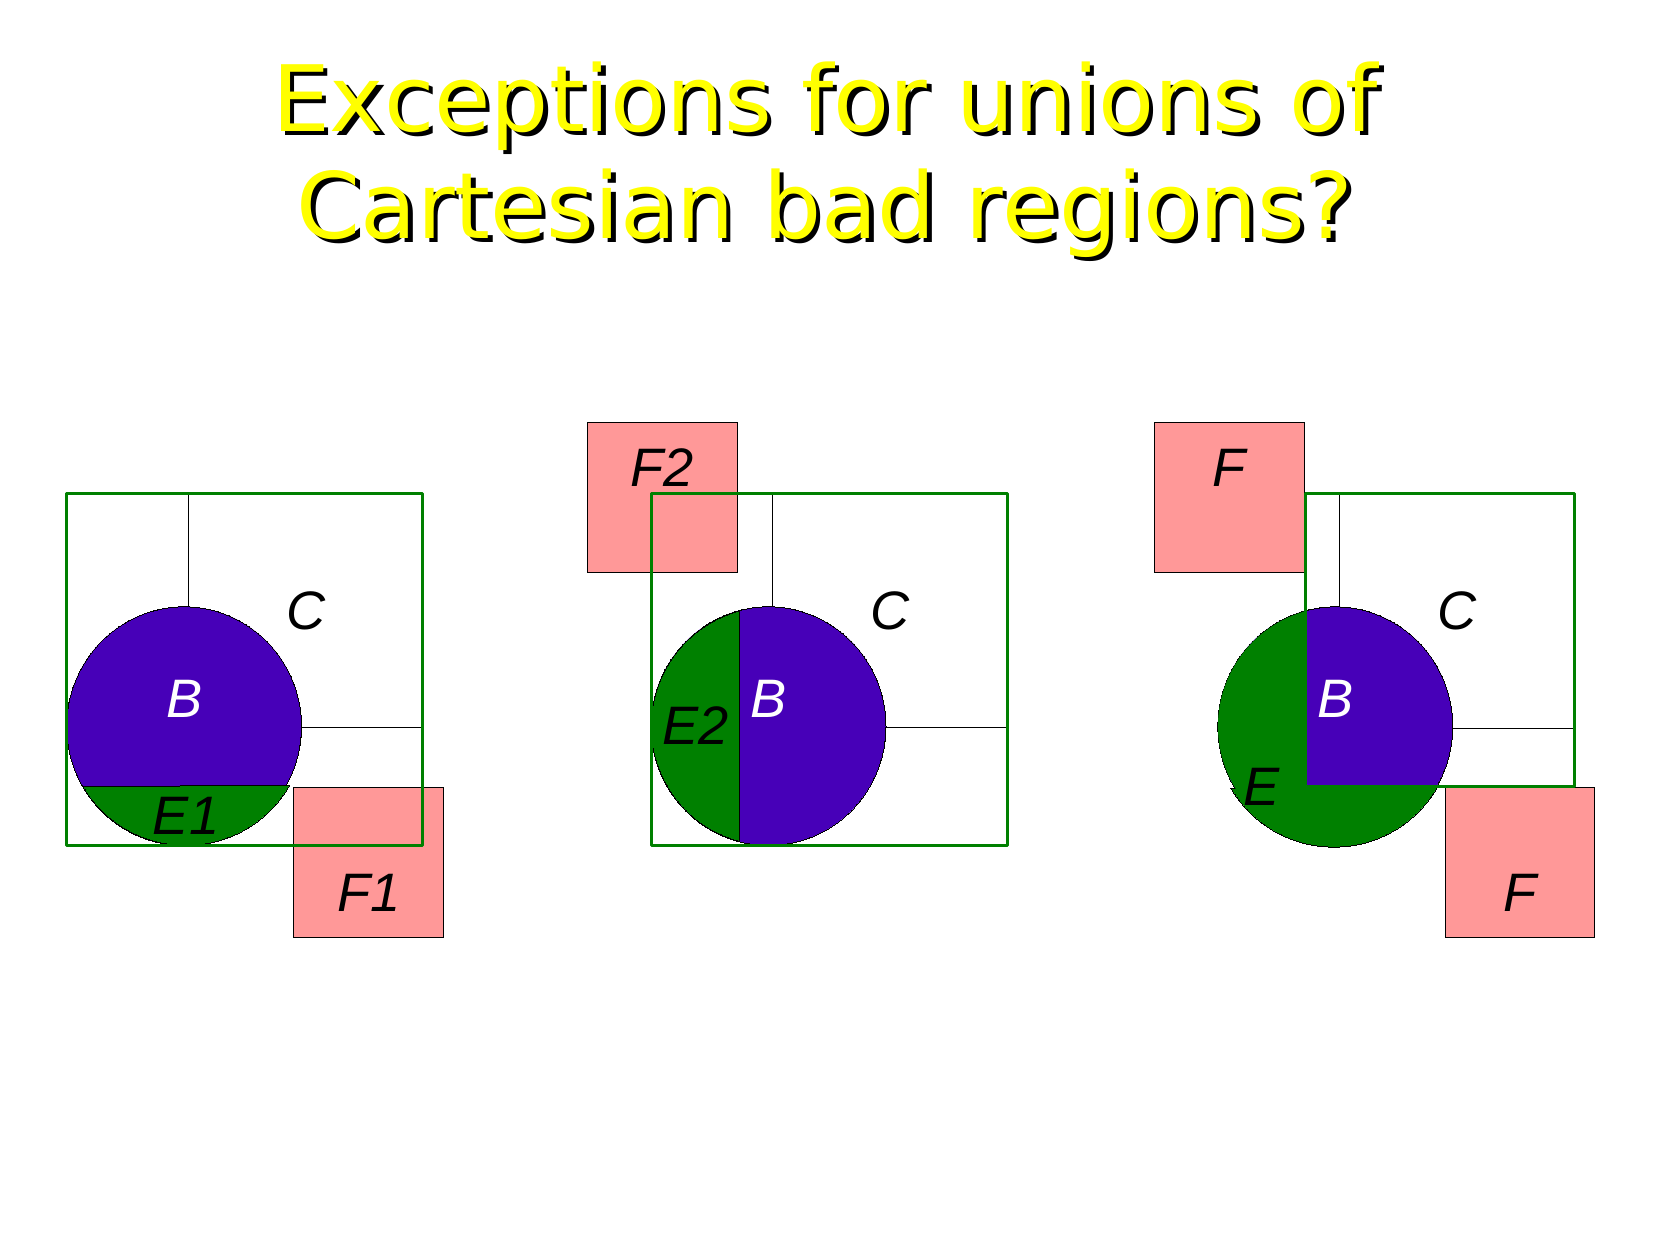

# Exceptions for unions of Cartesian bad regions?
F2
F
C
C
C
B
E1
B
E2
B
E
F1
F